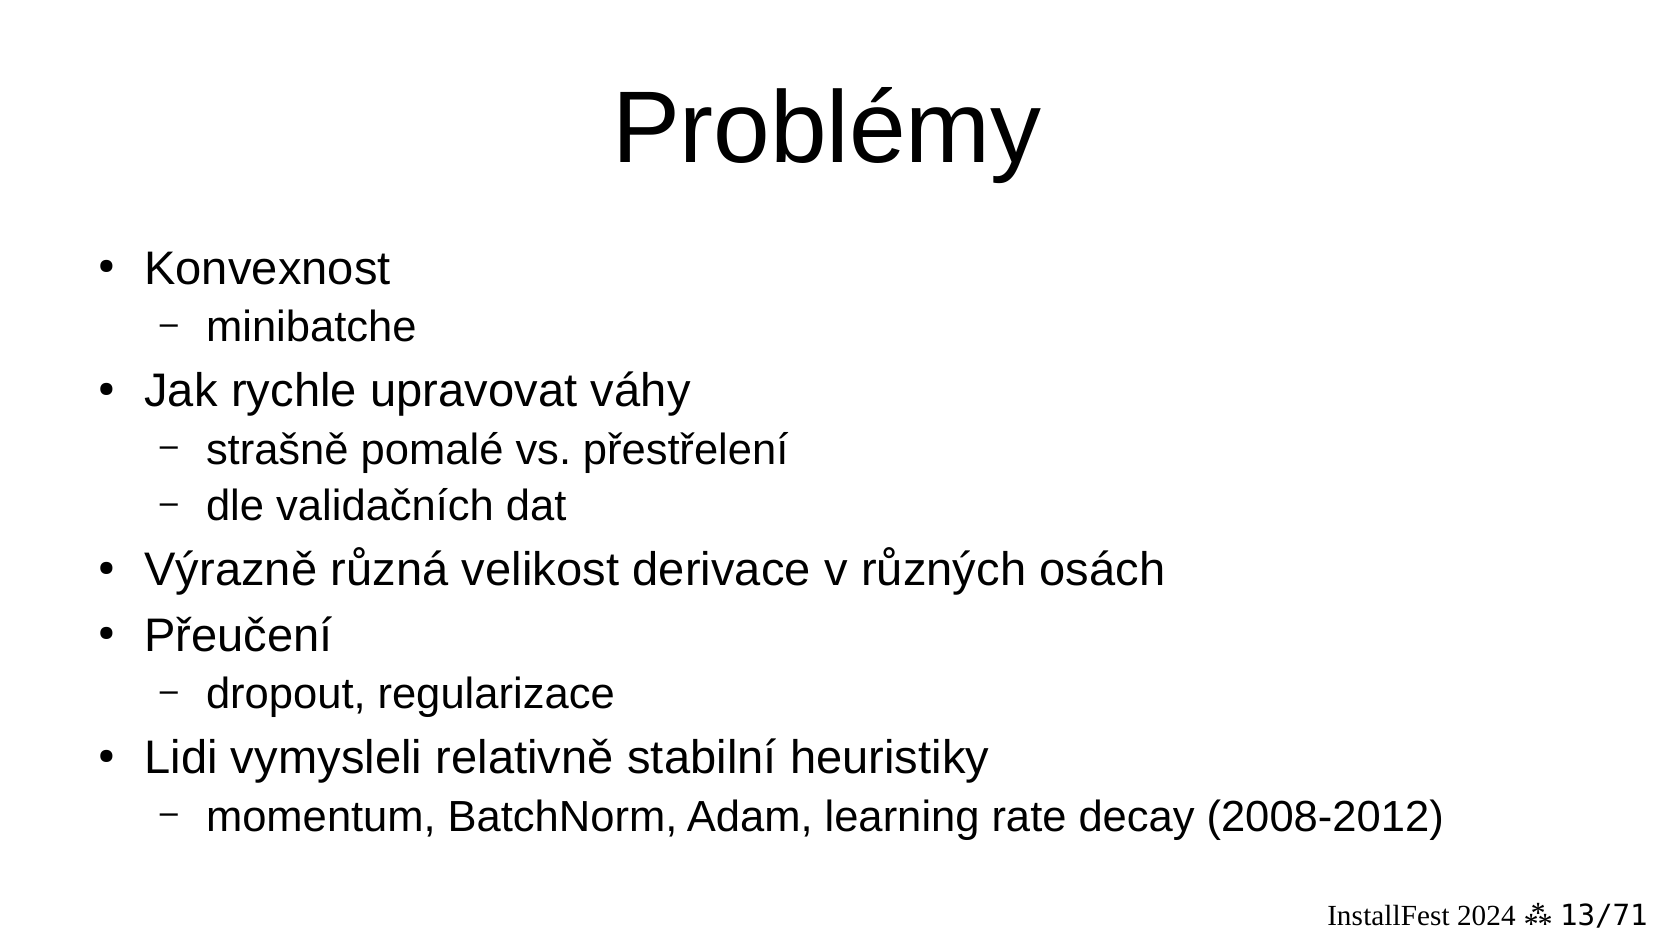

# Problémy
Konvexnost
minibatche
Jak rychle upravovat váhy
strašně pomalé vs. přestřelení
dle validačních dat
Výrazně různá velikost derivace v různých osách
Přeučení
dropout, regularizace
Lidi vymysleli relativně stabilní heuristiky
momentum, BatchNorm, Adam, learning rate decay (2008-2012)
13